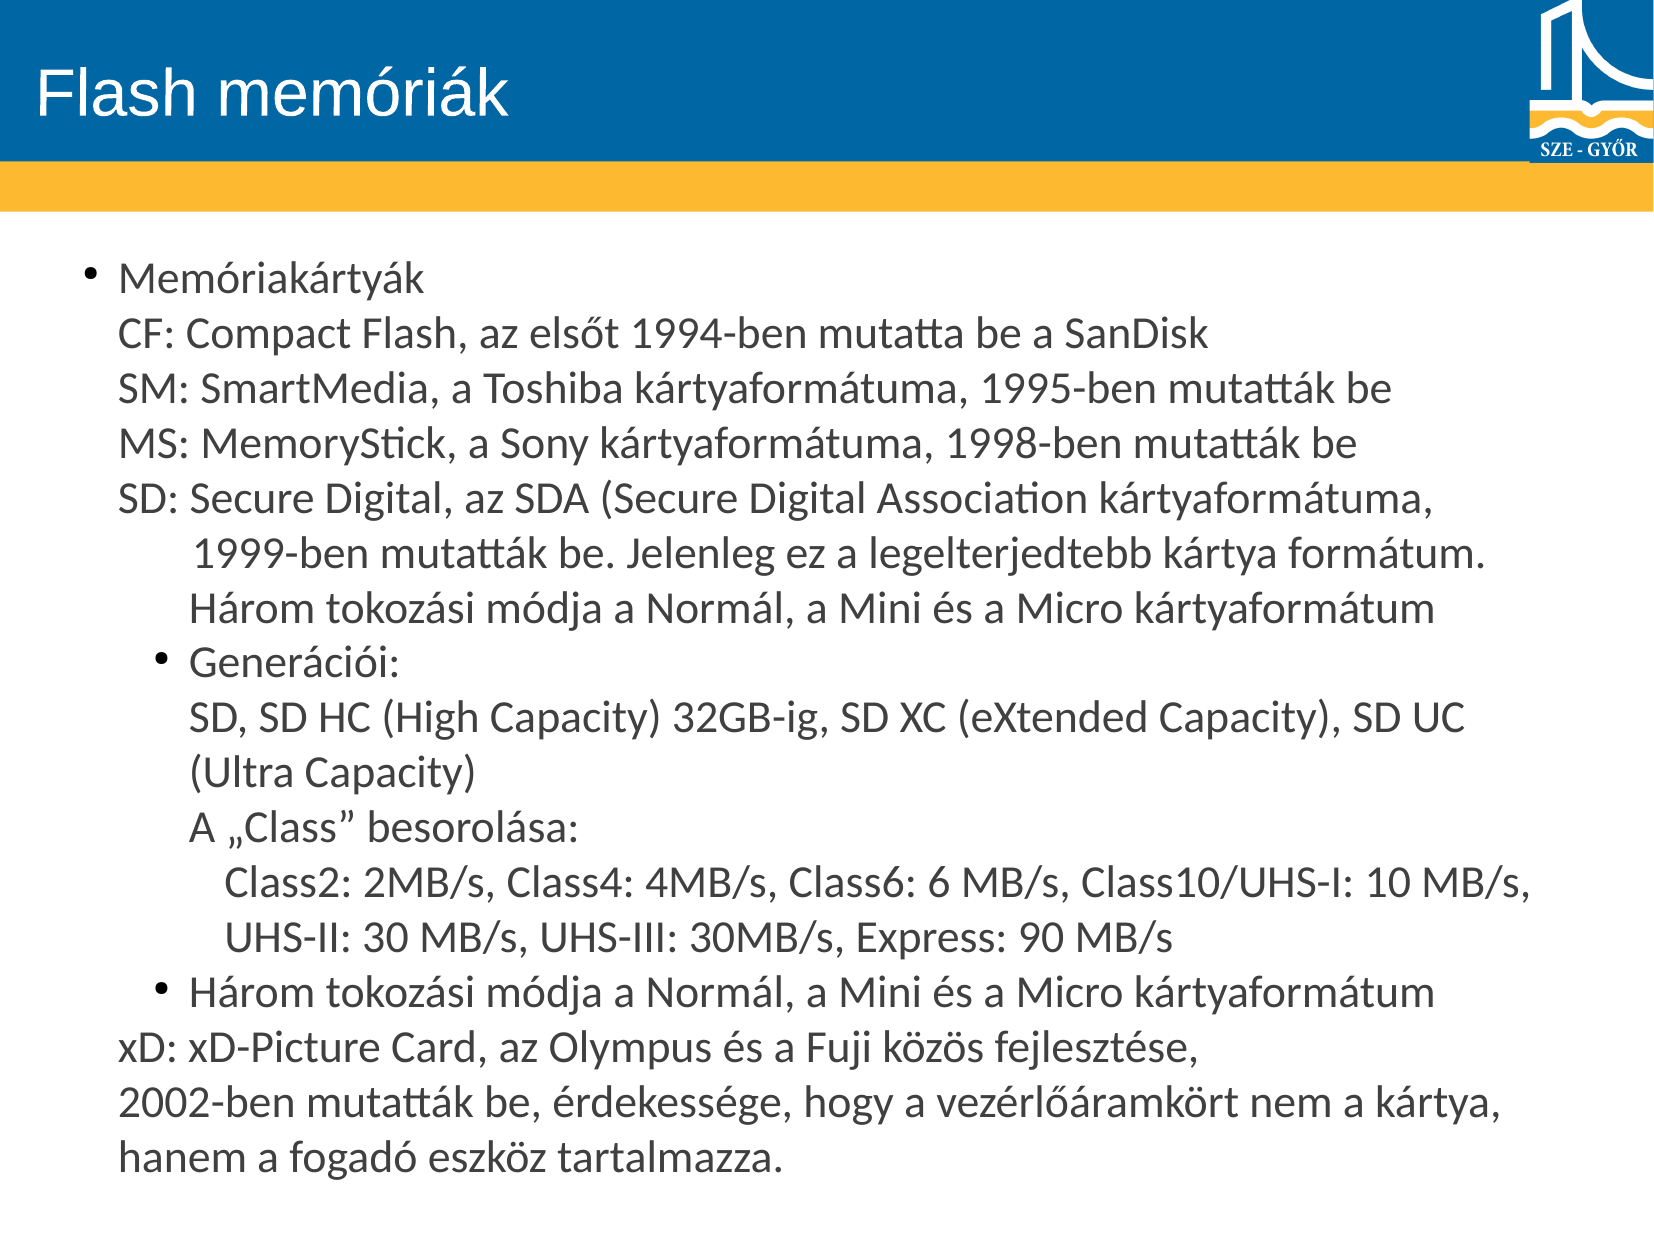

Flash memóriák
Memóriakártyák
CF: Compact Flash, az elsőt 1994-ben mutatta be a SanDisk
SM: SmartMedia, a Toshiba kártyaformátuma, 1995-ben mutatták be
MS: MemoryStick, a Sony kártyaformátuma, 1998-ben mutatták be
SD: Secure Digital, az SDA (Secure Digital Association kártyaformátuma,
	1999-ben mutatták be. Jelenleg ez a legelterjedtebb kártya formátum.
Három tokozási módja a Normál, a Mini és a Micro kártyaformátum
Generációi:
SD, SD HC (High Capacity) 32GB-ig, SD XC (eXtended Capacity), SD UC (Ultra Capacity)
A „Class” besorolása:
Class2: 2MB/s, Class4: 4MB/s, Class6: 6 MB/s, Class10/UHS-I: 10 MB/s, UHS-II: 30 MB/s, UHS-III: 30MB/s, Express: 90 MB/s
Három tokozási módja a Normál, a Mini és a Micro kártyaformátum
xD: xD-Picture Card, az Olympus és a Fuji közös fejlesztése,
2002-ben mutatták be, érdekessége, hogy a vezérlőáramkört nem a kártya, hanem a fogadó eszköz tartalmazza.